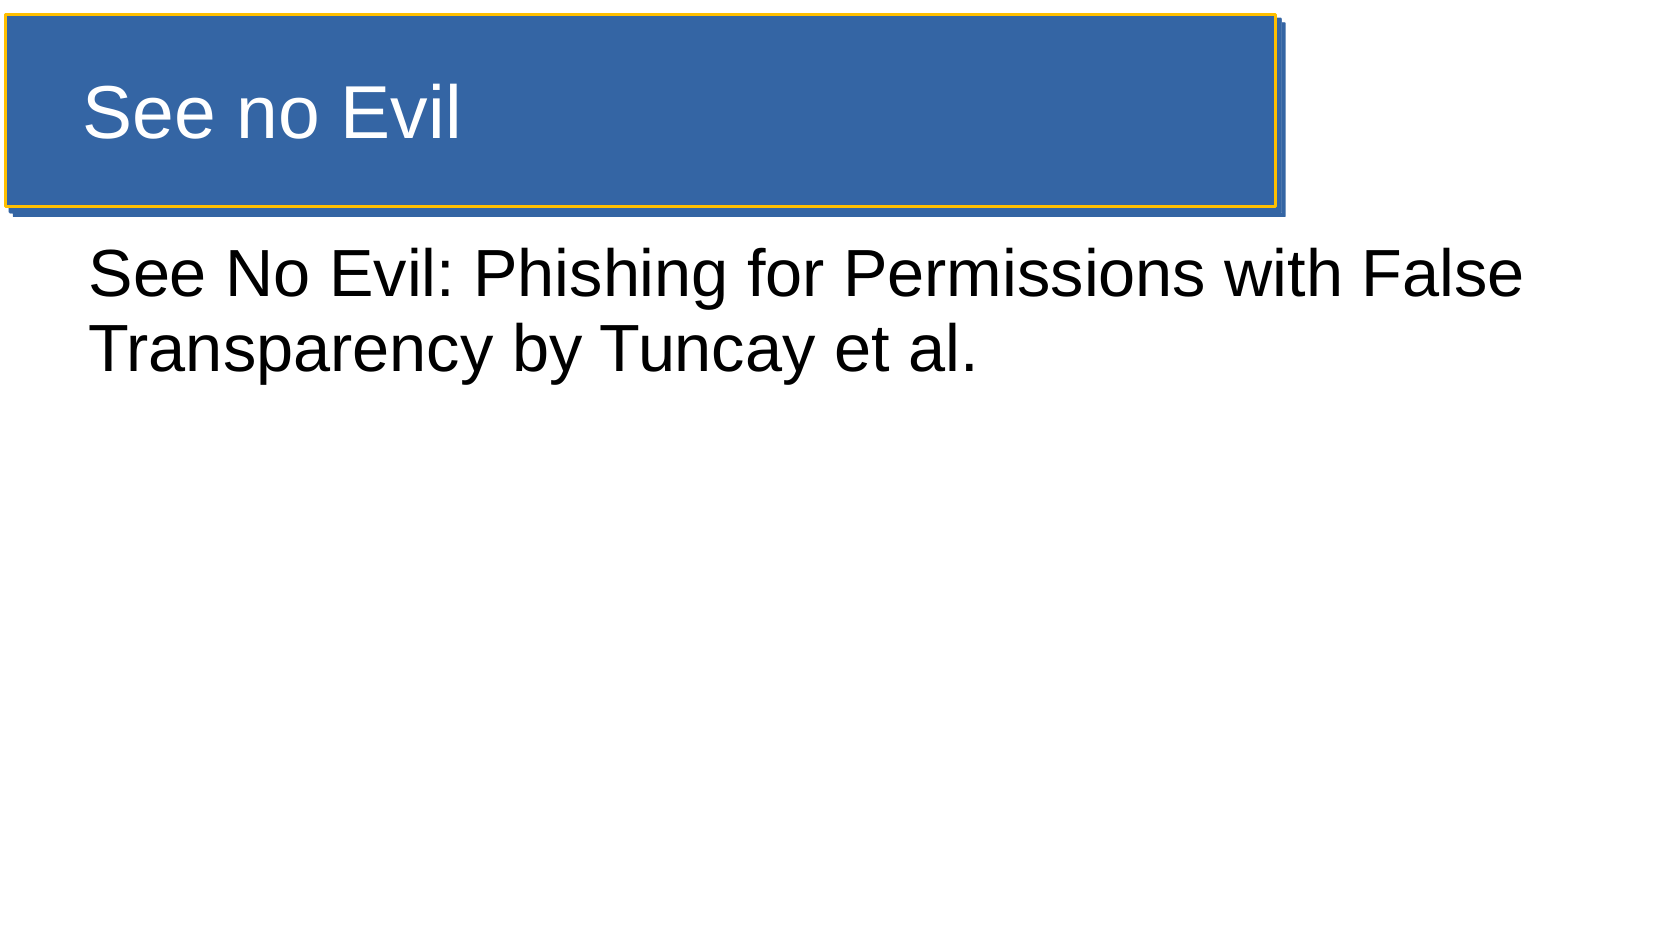

# See no Evil
See No Evil: Phishing for Permissions with False Transparency by Tuncay et al.